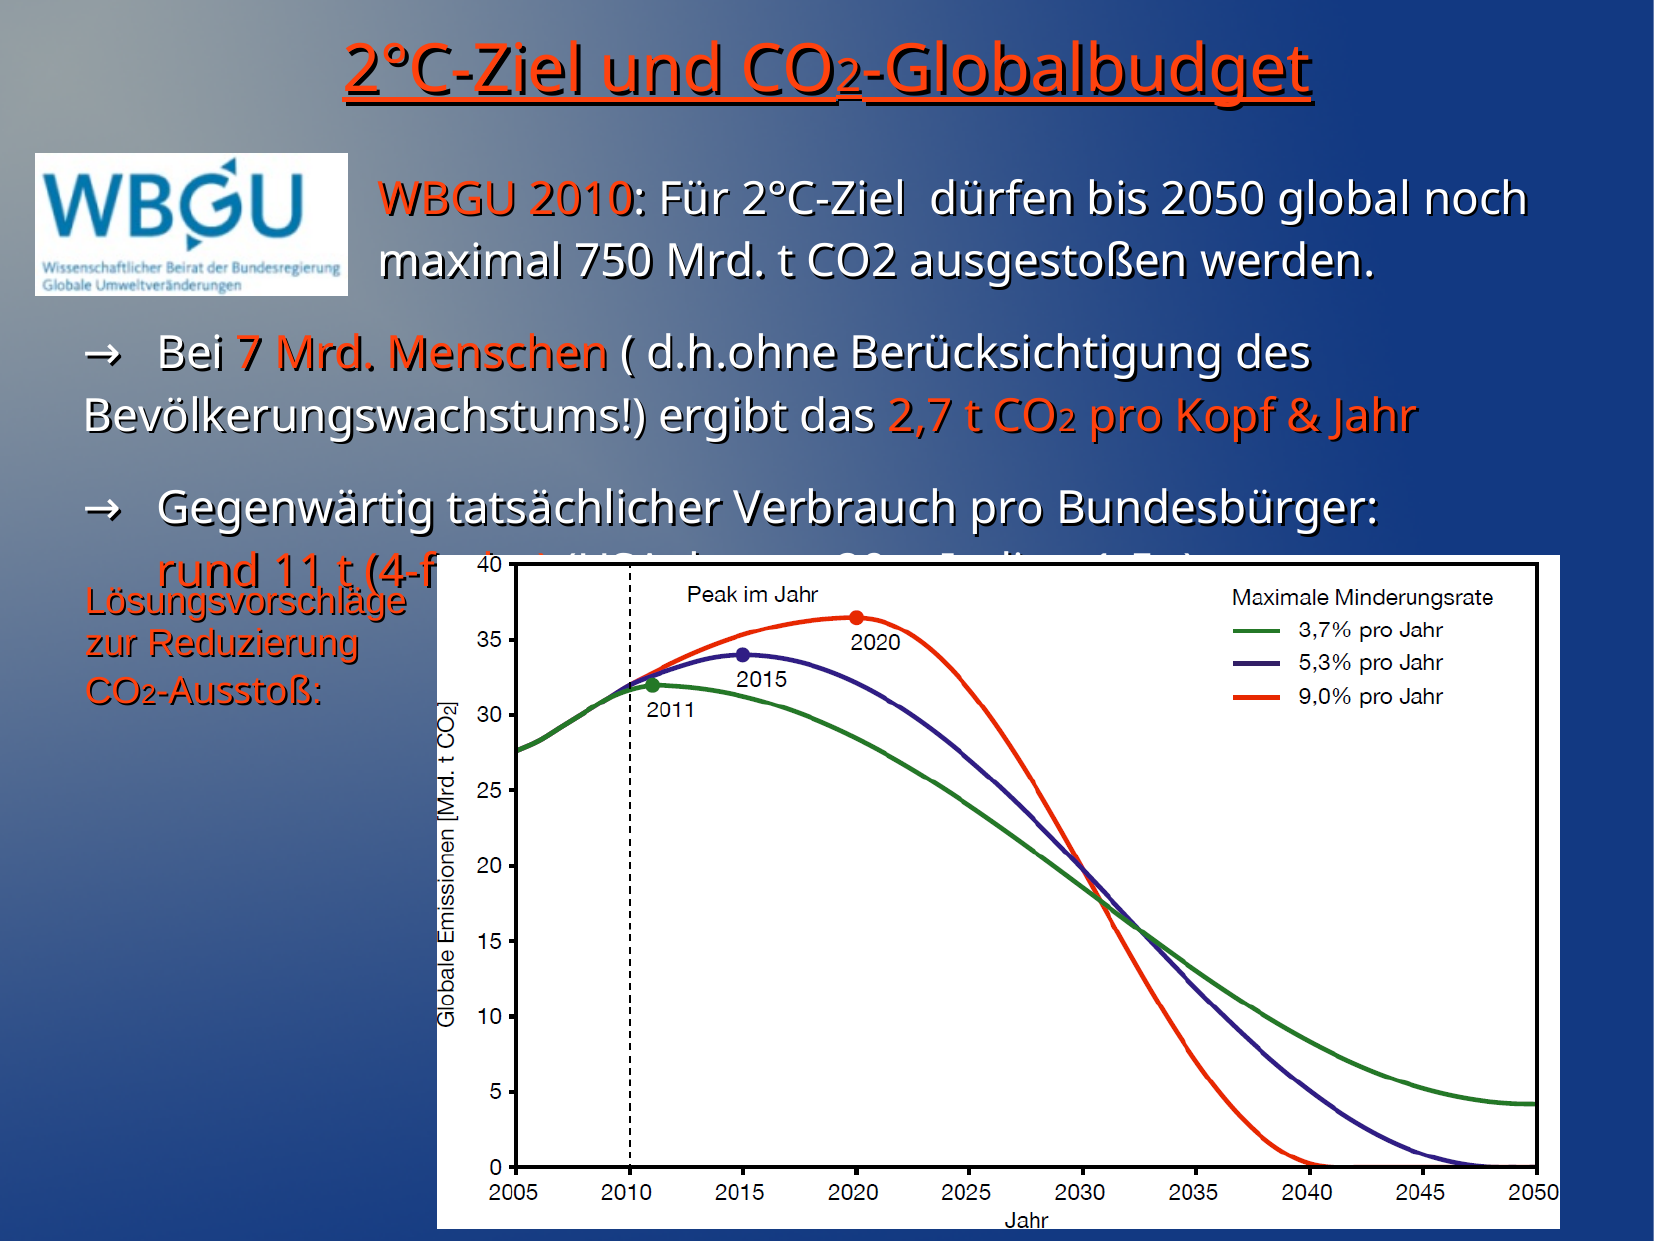

# 2°C-Ziel und CO2-Globalbudget
				WBGU 2010: Für 2°C-Ziel dürfen bis 2050 global noch 					maximal 750 Mrd. t CO2 ausgestoßen werden.
→ 	Bei 7 Mrd. Menschen ( d.h.ohne Berücksichtigung des Bevölkerungswachstums!) ergibt das 2,7 t CO2 pro Kopf & Jahr
→ 	Gegenwärtig tatsächlicher Verbrauch pro Bundesbürger:
	rund 11 t (4-fache) (USA: knapp 20 t, Indien 1,5 t)
Lösungsvorschläge
zur Reduzierung
CO2-Ausstoß: